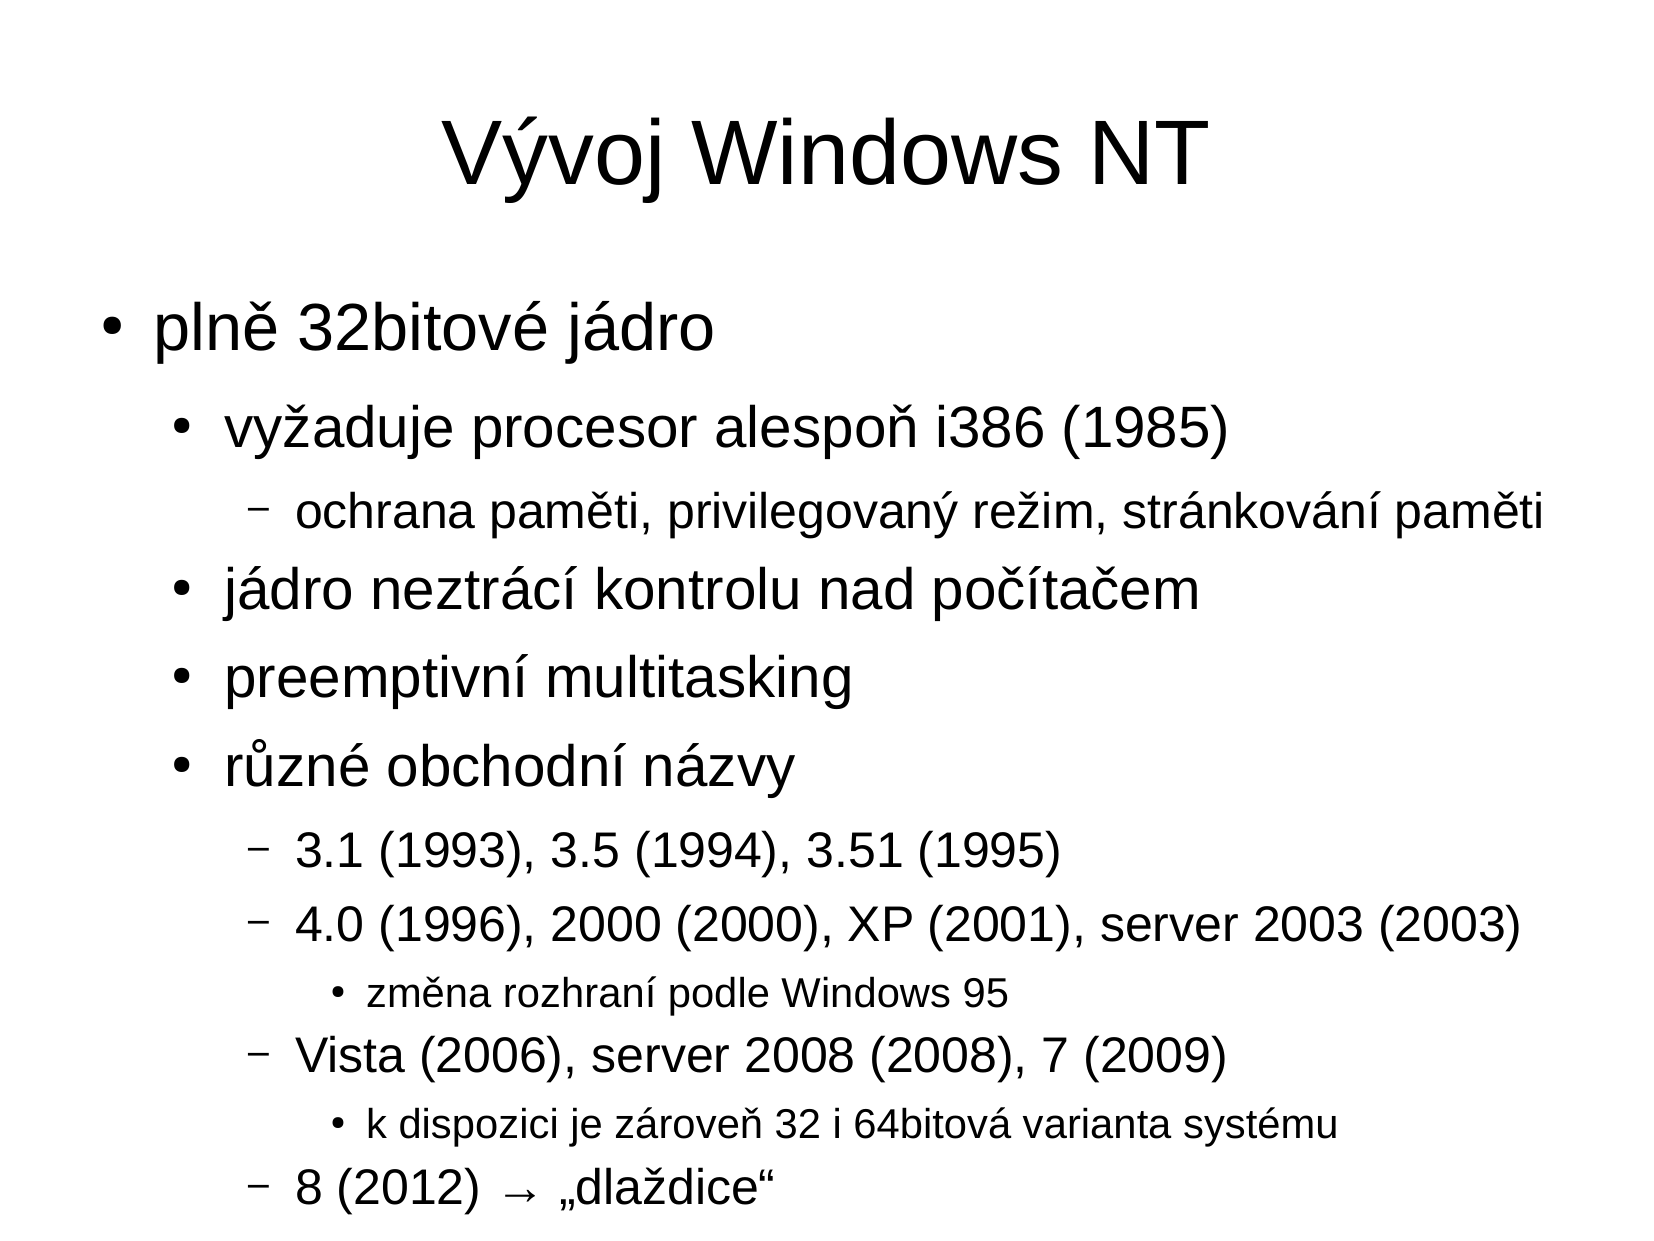

# Vývoj Windows NT
plně 32bitové jádro
vyžaduje procesor alespoň i386 (1985)
ochrana paměti, privilegovaný režim, stránkování paměti
jádro neztrácí kontrolu nad počítačem
preemptivní multitasking
různé obchodní názvy
3.1 (1993), 3.5 (1994), 3.51 (1995)
4.0 (1996), 2000 (2000), XP (2001), server 2003 (2003)
změna rozhraní podle Windows 95
Vista (2006), server 2008 (2008), 7 (2009)
k dispozici je zároveň 32 i 64bitová varianta systému
8 (2012) → „dlaždice“